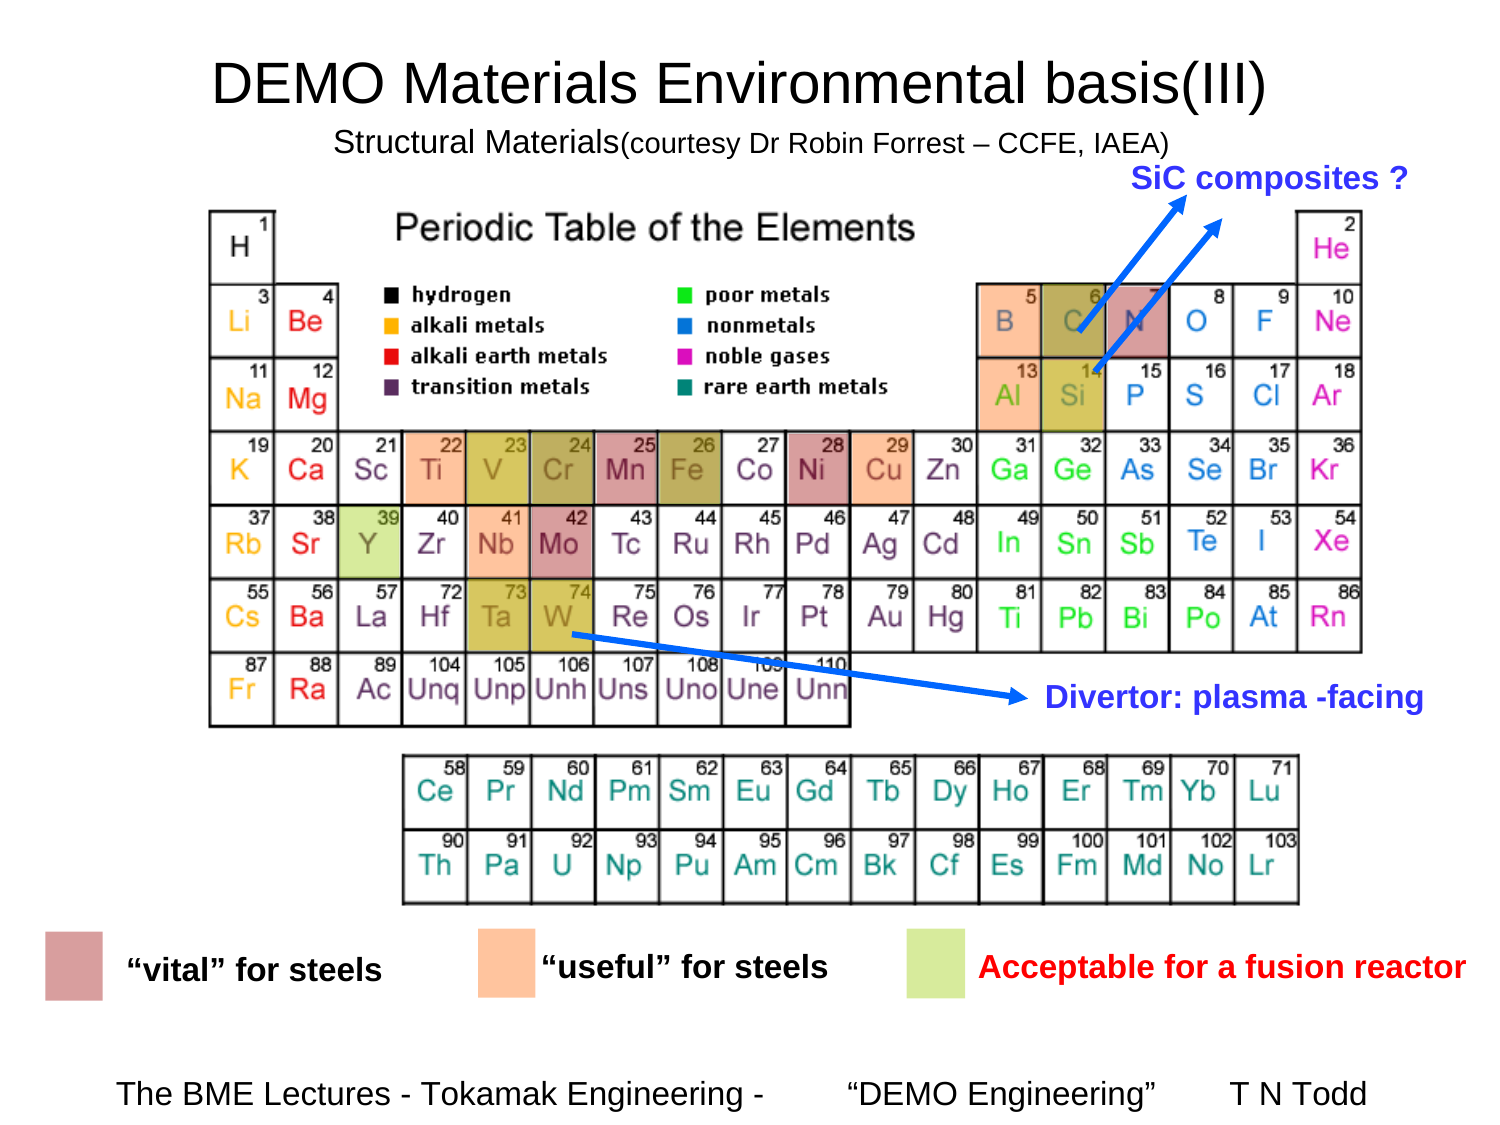

DEMO Materials Environmental basis(III)
Structural Materials(courtesy Dr Robin Forrest – CCFE, IAEA)
SiC composites ?
Divertor: plasma -facing
“useful” for steels
Acceptable for a fusion reactor
“vital” for steels